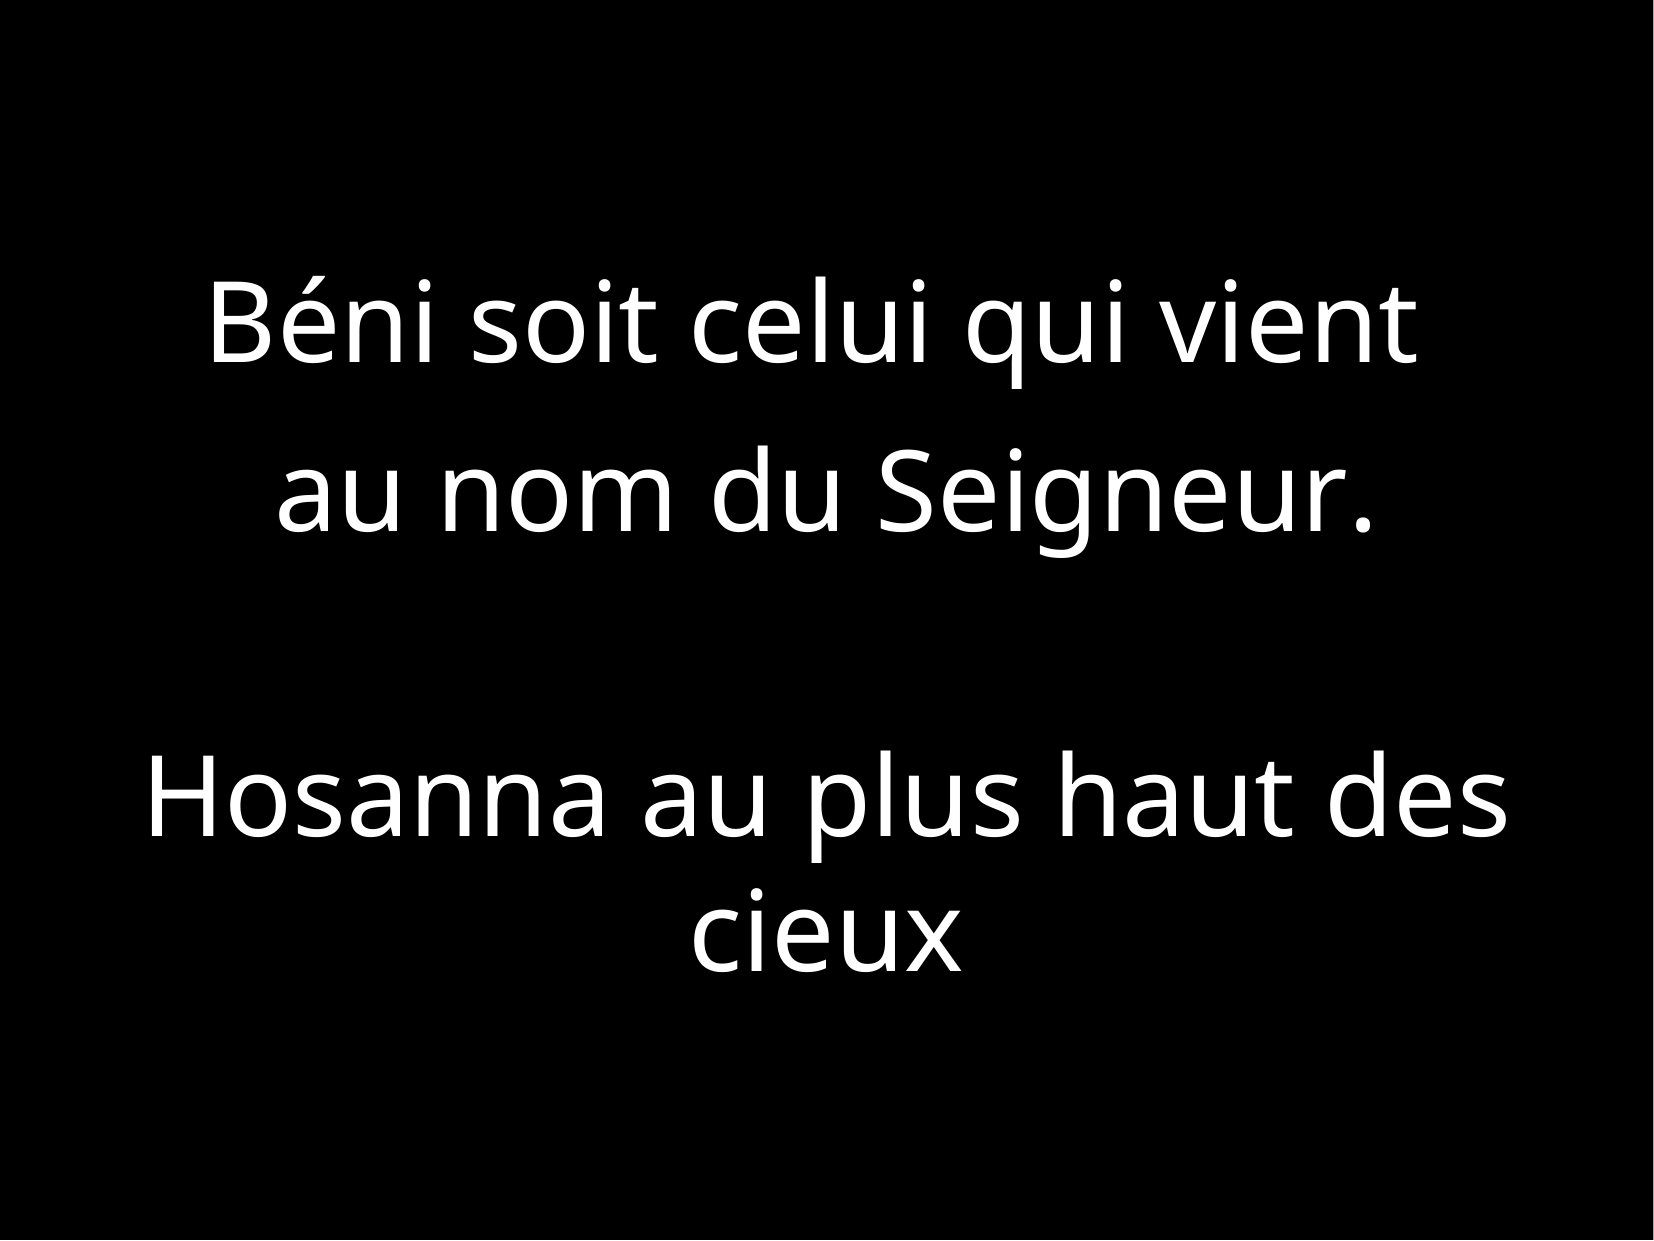

# Béni soit celui qui vient
au nom du Seigneur.
Hosanna au plus haut des cieux